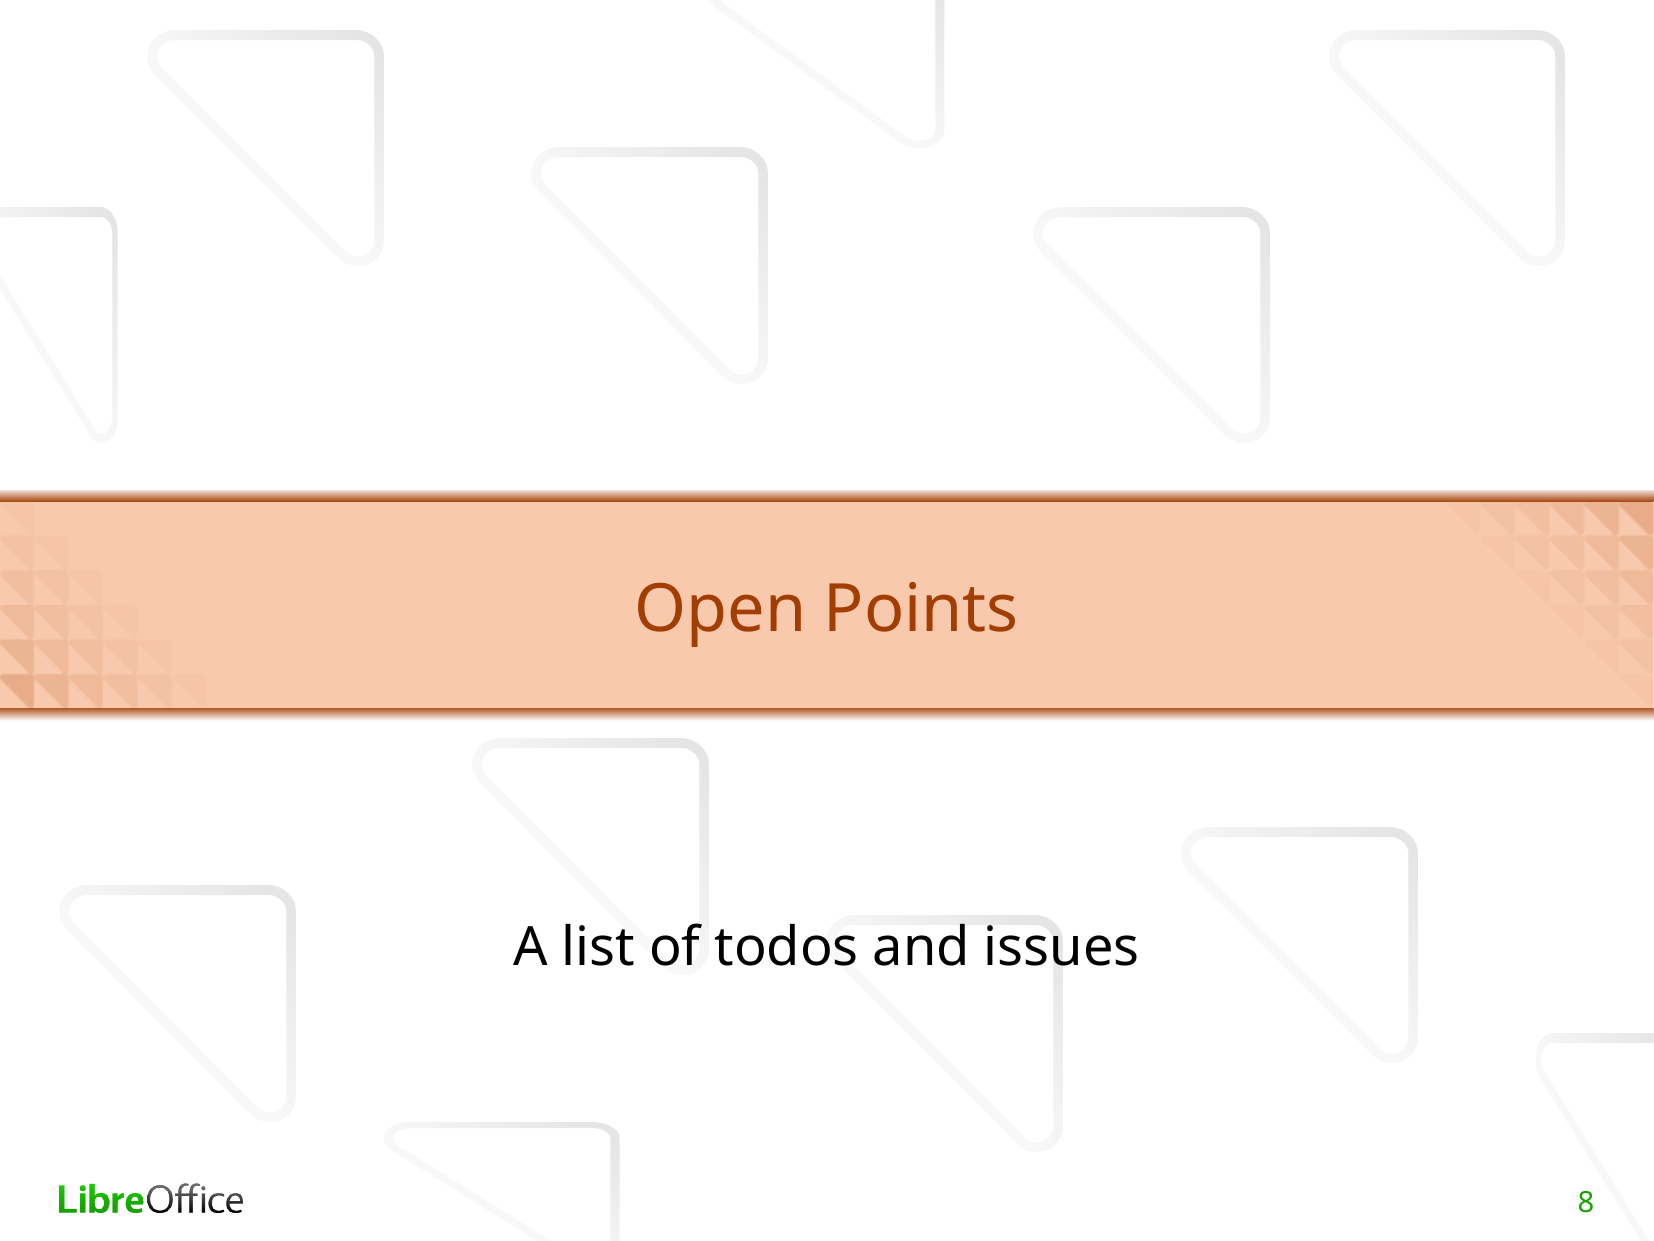

# Open Points
A list of todos and issues
8